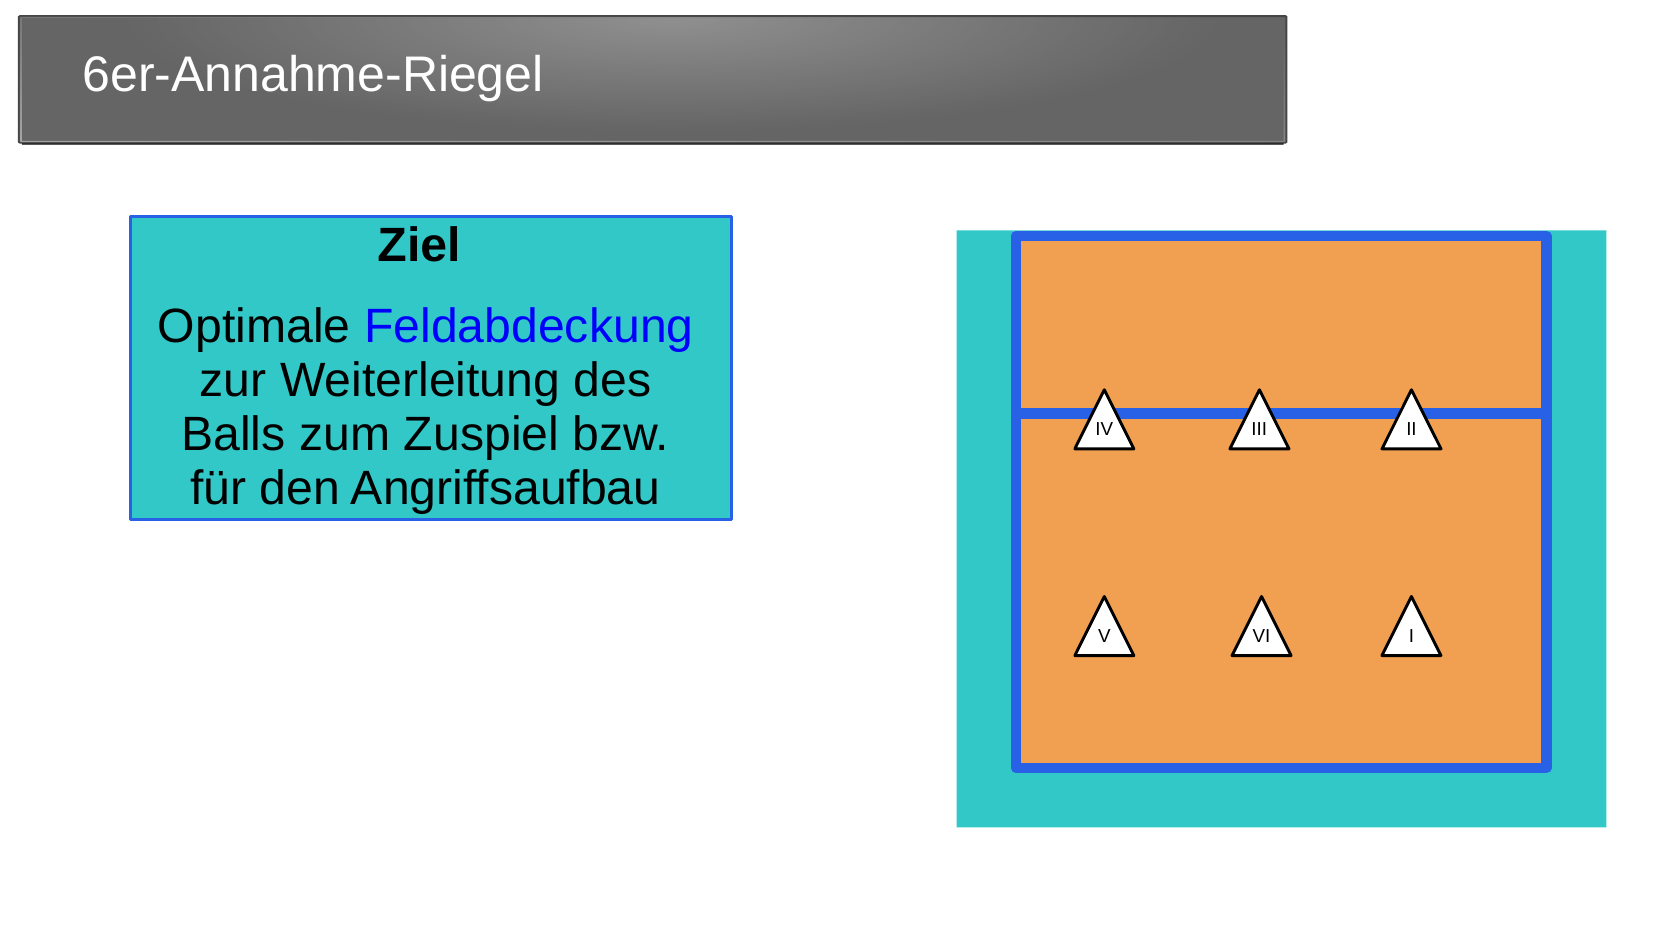

# 6er-Annahme-Riegel
Ziel
Optimale Feldabdeckung zur Weiterleitung des Balls zum Zuspiel bzw. für den Angriffsaufbau
IV
III
II
I
V
VI
I
I
I
I
I
I
II
II
II
III
III
III
IV
IV
IV
V
V
V
VI
VI
VI